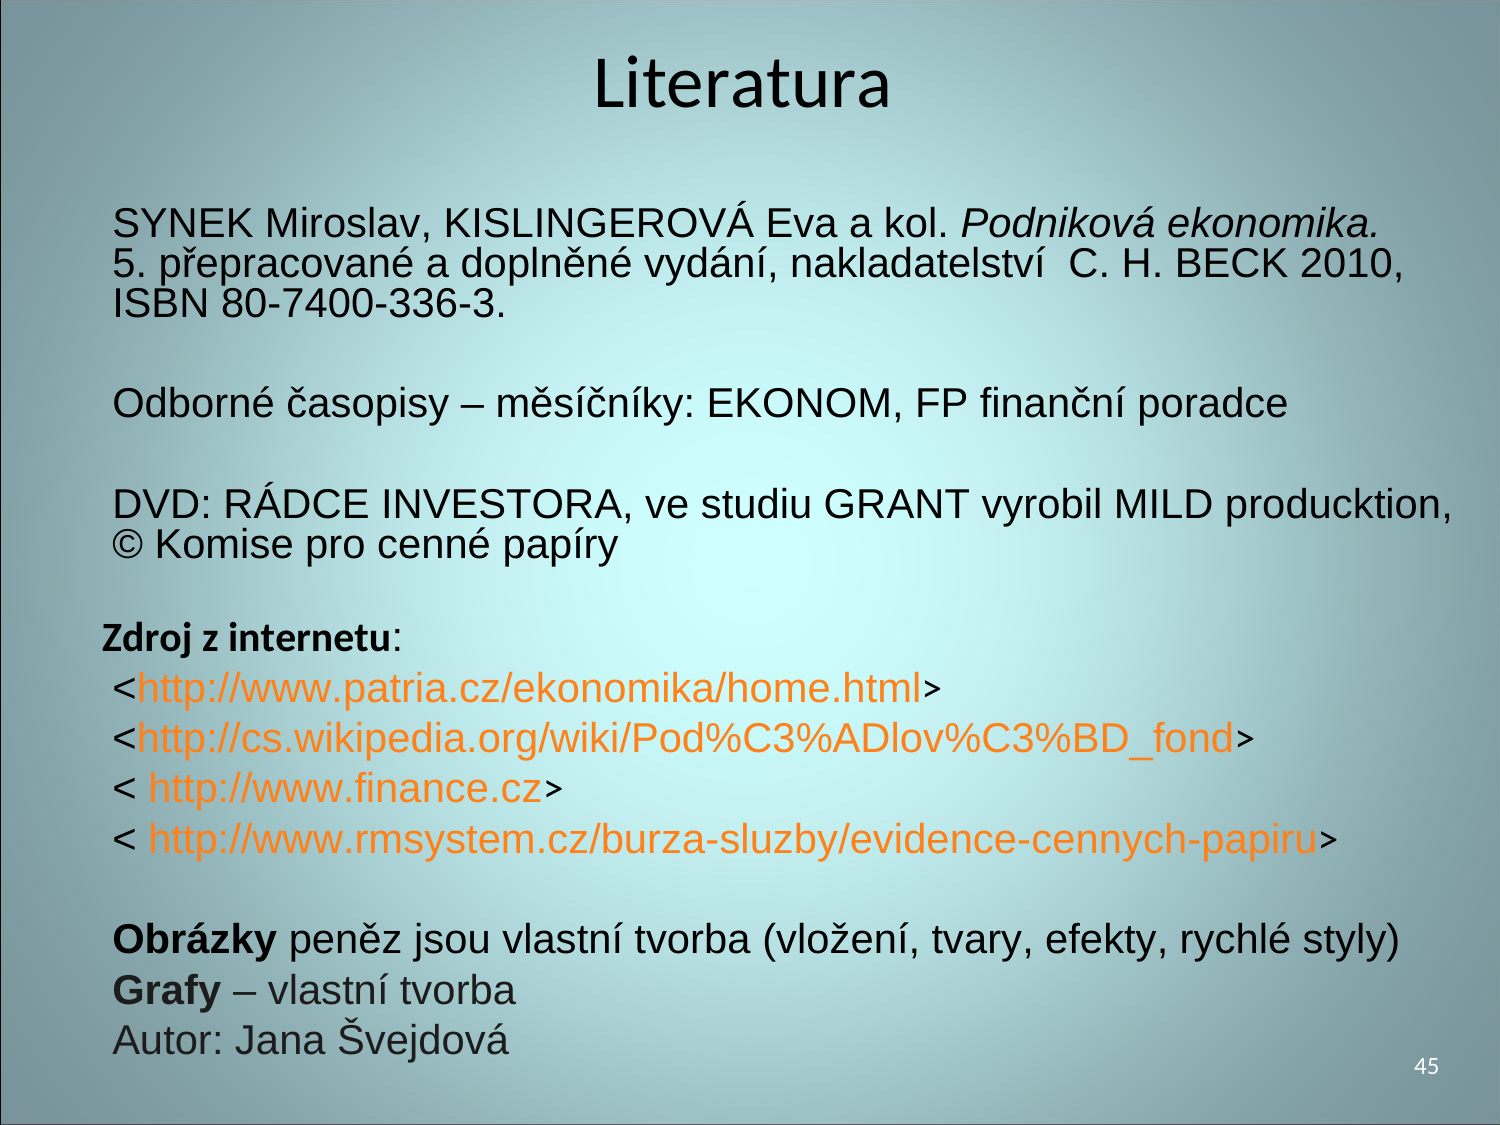

# Literatura
	SYNEK Miroslav, KISLINGEROVÁ Eva a kol. Podniková ekonomika.
5. přepracované a doplněné vydání, nakladatelství C. H. BECK 2010, ISBN 80-7400-336-3.
	Odborné časopisy – měsíčníky: EKONOM, FP finanční poradce
	DVD: RÁDCE INVESTORA, ve studiu GRANT vyrobil MILD producktion,
© Komise pro cenné papíry
 Zdroj z internetu:
	<http://www.patria.cz/ekonomika/home.html>
	<http://cs.wikipedia.org/wiki/Pod%C3%ADlov%C3%BD_fond>
	< http://www.finance.cz>
	< http://www.rmsystem.cz/burza-sluzby/evidence-cennych-papiru>
	Obrázky peněz jsou vlastní tvorba (vložení, tvary, efekty, rychlé styly)
	Grafy – vlastní tvorba
	Autor: Jana Švejdová